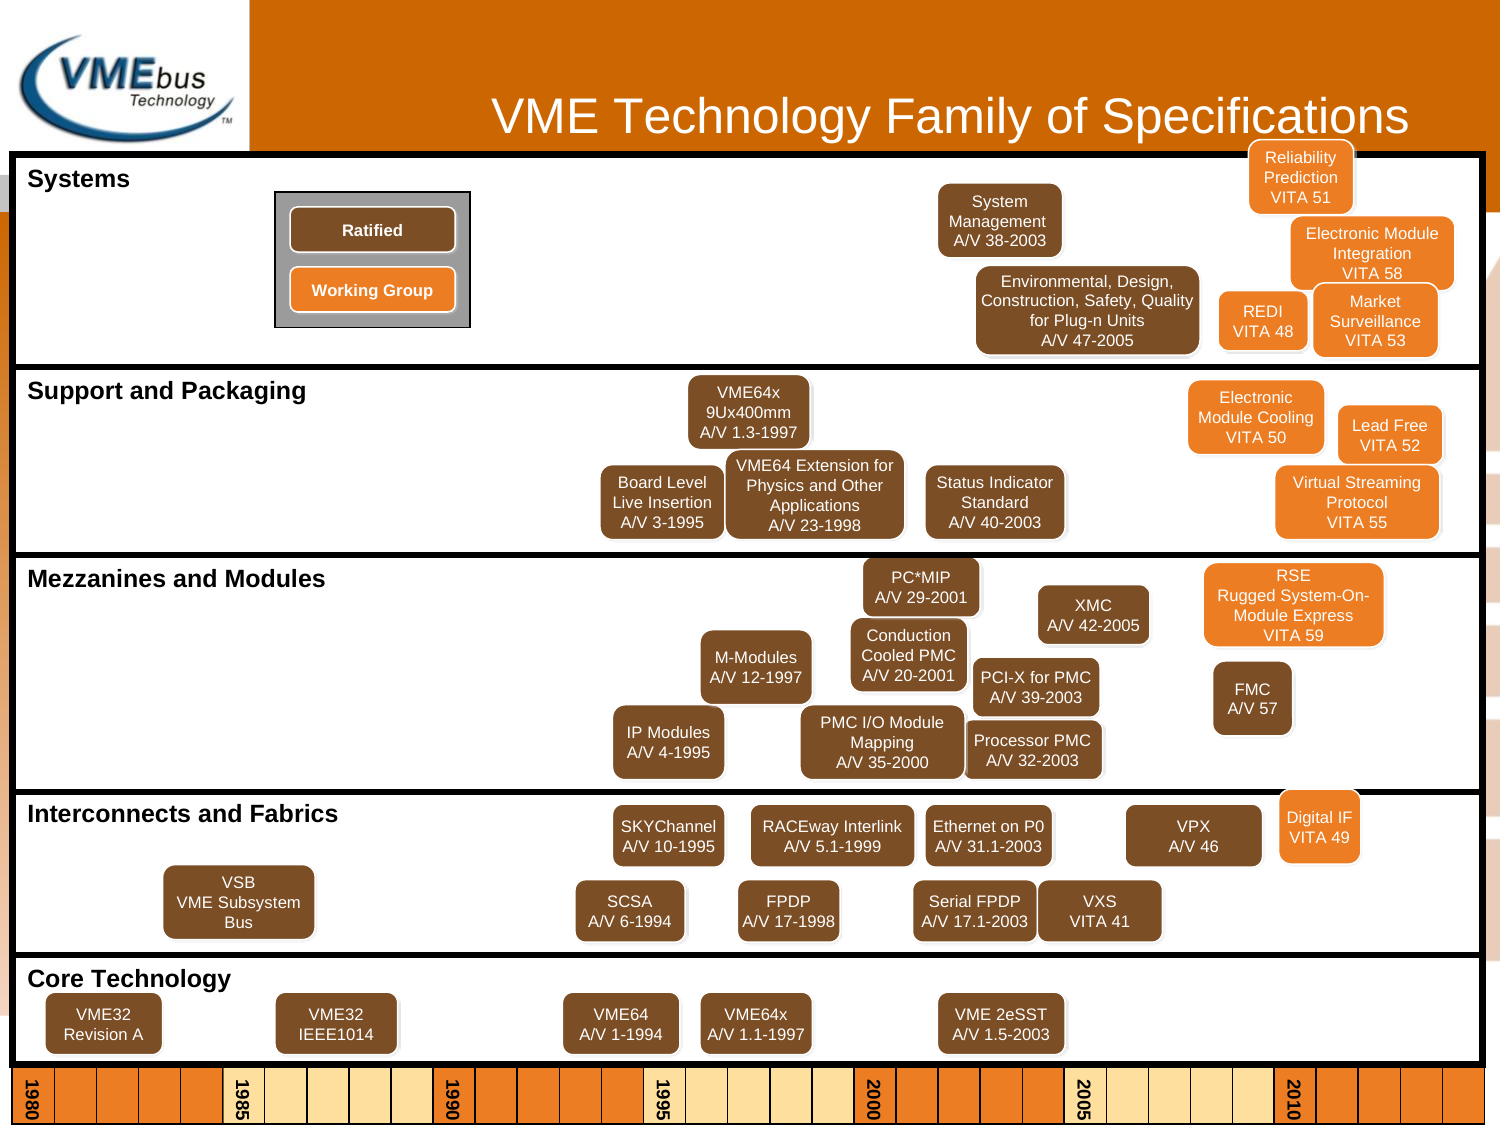

# VME Technology Family of Specifications
Reliability Prediction
VITA 51
Systems
System Management
A/V 38-2003
Ratified
Working Group
Electronic Module Integration
VITA 58
Environmental, Design, Construction, Safety, Quality for Plug-n Units
A/V 47-2005
Market Surveillance
VITA 53
REDI
VITA 48
EPMA
VITA 54
Support and Packaging
VME64x
9Ux400mm
A/V 1.3-1997
Electronic Module Cooling
VITA 50
Lead Free
VITA 52
VME64 Extension for Physics and Other Applications
A/V 23-1998
Board Level Live Insertion
A/V 3-1995
Status Indicator Standard
A/V 40-2003
Virtual Streaming Protocol
VITA 55
Mezzanines and Modules
PC*MIP
A/V 29-2001
RSE
Rugged System-On-Module Express
VITA 59
XMC
A/V 42-2005
Conduction Cooled PMC
A/V 20-2001
M-Modules
A/V 12-1997
PCI-X for PMC
A/V 39-2003
FMC
A/V 57
EMC
Express Mezzanine Card
VITA 56
IP Modules
A/V 4-1995
PMC I/O Module Mapping
A/V 35-2000
Processor PMC
A/V 32-2003
Digital IF
VITA 49
Interconnects and Fabrics
SKYChannel
A/V 10-1995
RACEway Interlink
A/V 5.1-1999
Ethernet on P0
A/V 31.1-2003
VPX
A/V 46
VSB
VME Subsystem Bus
SCSA
A/V 6-1994
FPDP
A/V 17-1998
Serial FPDP
A/V 17.1-2003
VXS
VITA 41
Core Technology
VME32
Revision A
VME32
IEEE1014
VME64
A/V 1-1994
VME64x
A/V 1.1-1997
VME 2eSST
A/V 1.5-2003
1980
1985
1990
1995
2000
2005
2010